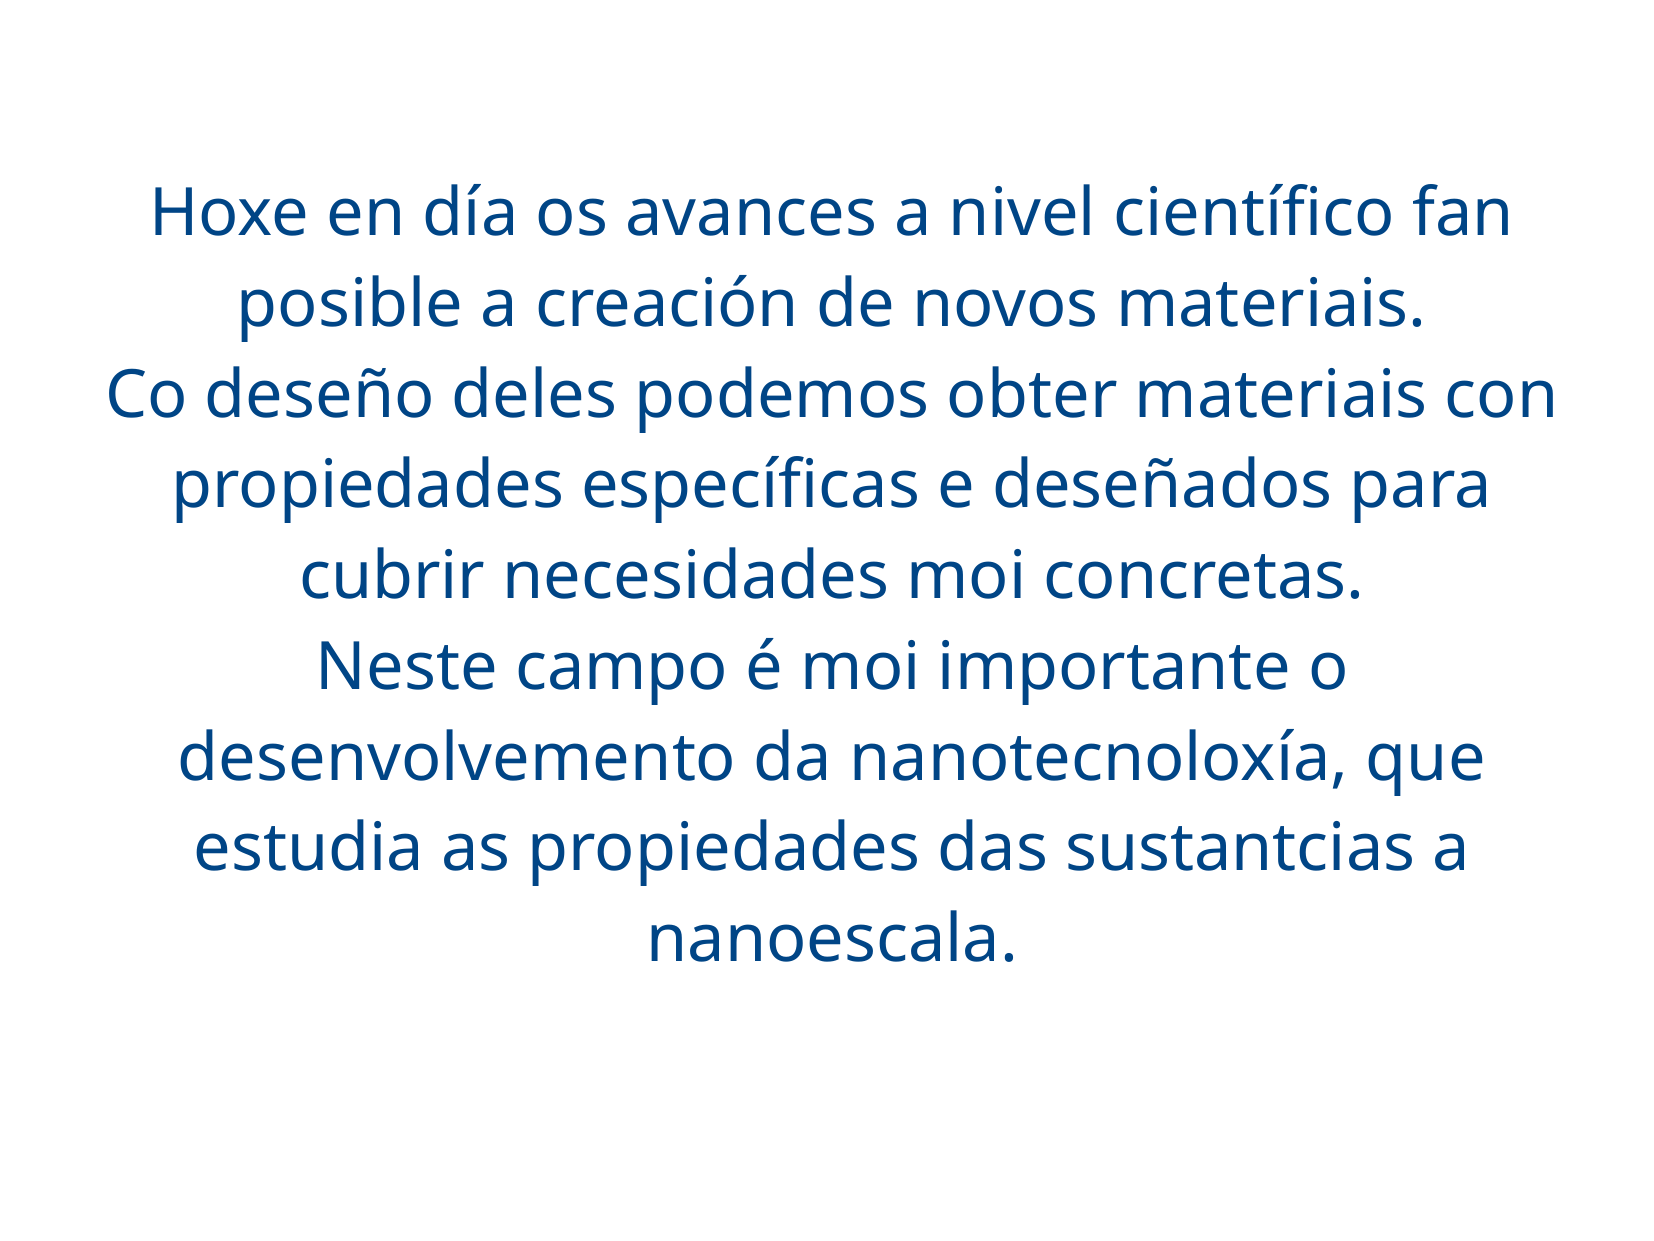

# Hoxe en día os avances a nivel científico fan posible a creación de novos materiais.
Co deseño deles podemos obter materiais con propiedades específicas e deseñados para cubrir necesidades moi concretas.
Neste campo é moi importante o desenvolvemento da nanotecnoloxía, que estudia as propiedades das sustantcias a nanoescala.